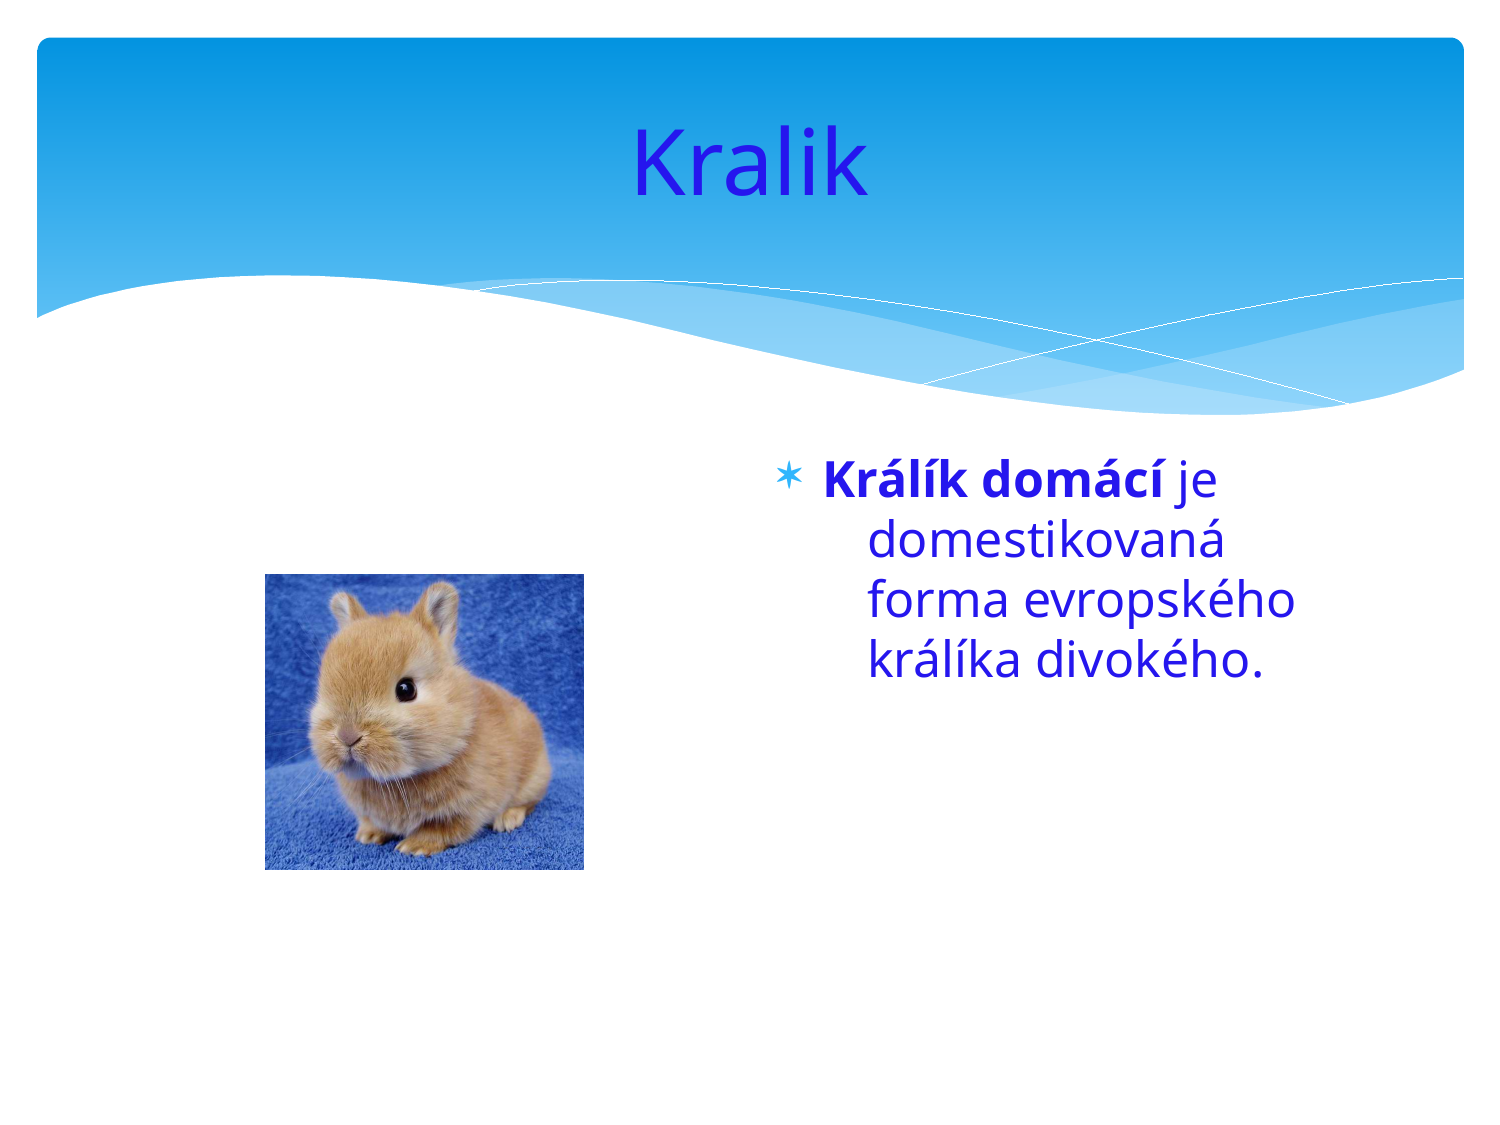

# Kralik
Králík domácí je domestikovaná forma evropského králíka divokého.